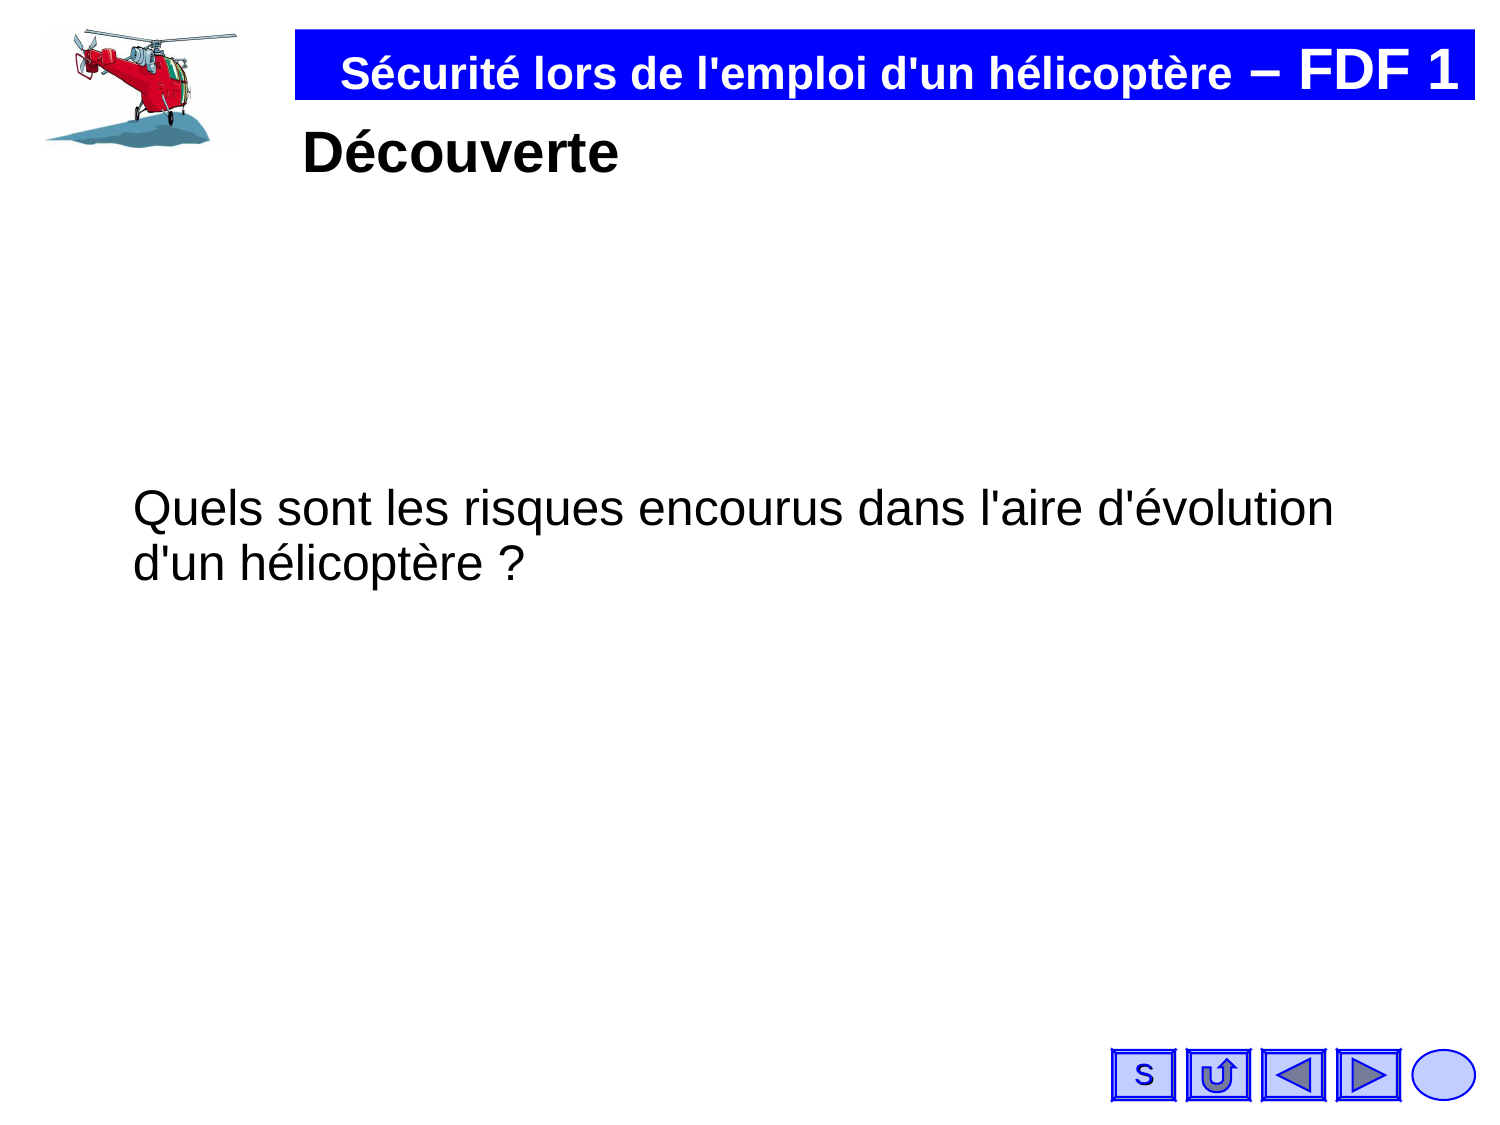

Sécurité lors de l'emploi d'un hélicoptère – FDF 1
Découverte
Quels sont les risques encourus dans l'aire d'évolution d'un hélicoptère ?
S